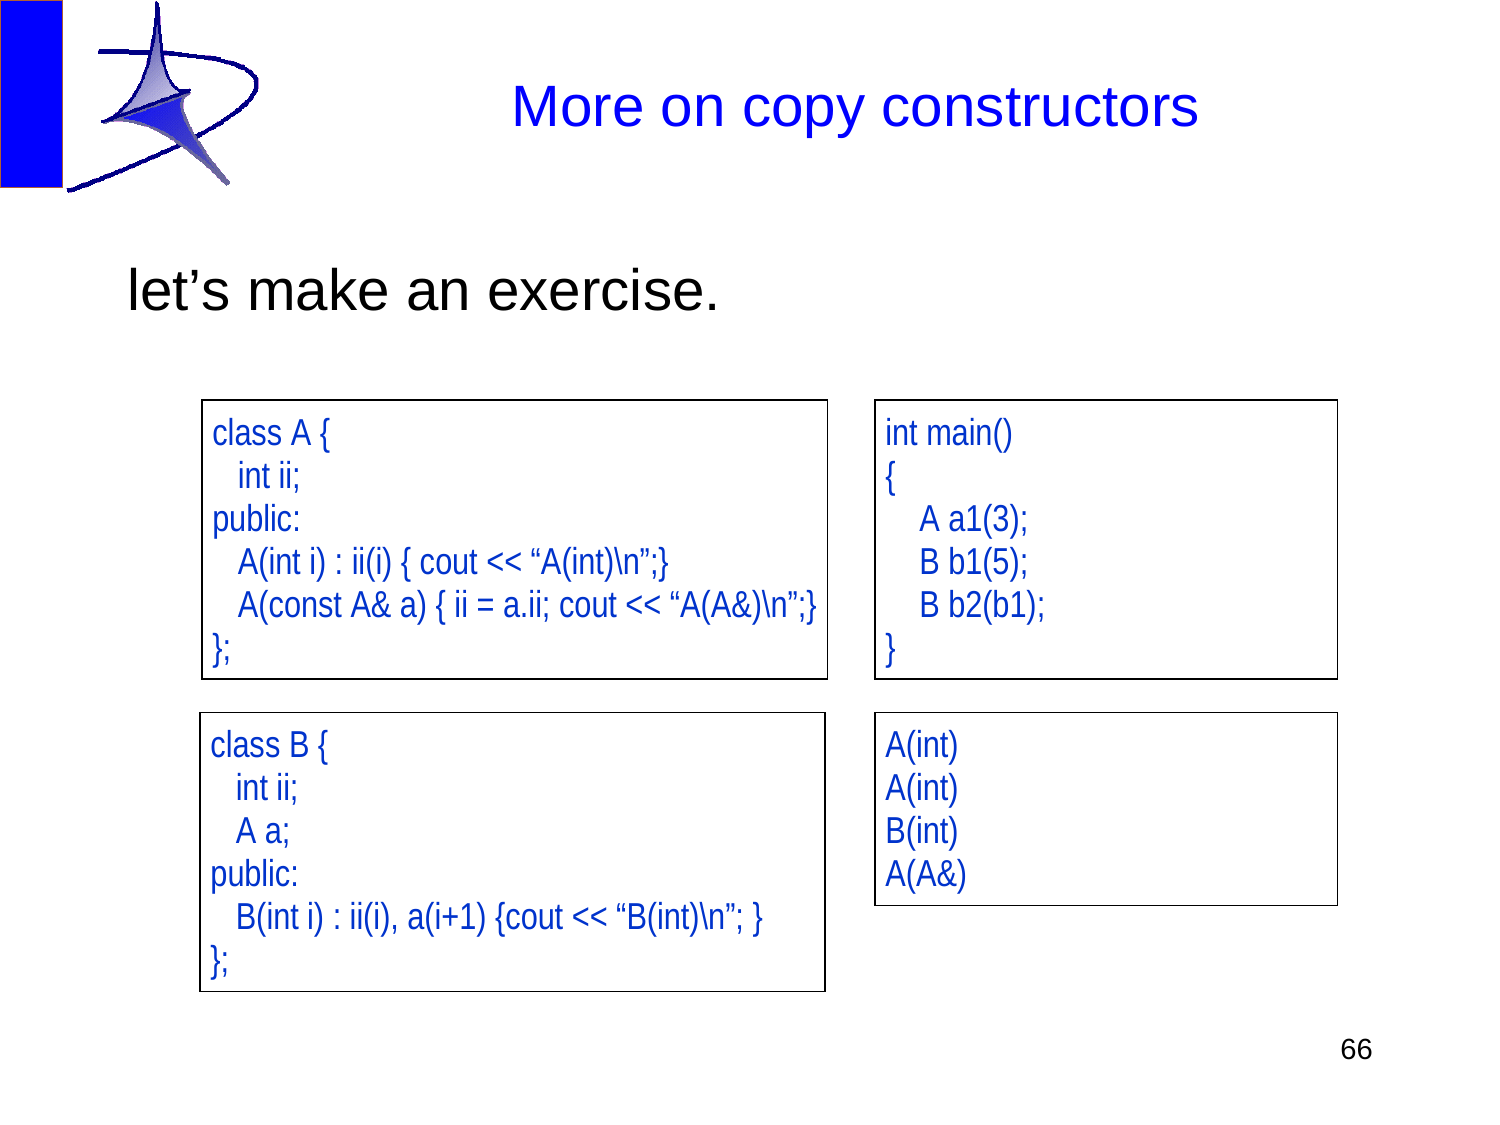

# More on copy constructors
let’s make an exercise.
class A {
 int ii;
public:
 A(int i) : ii(i) { cout << “A(int)\n”;}
 A(const A& a) { ii = a.ii; cout << “A(A&)\n”;}
};
int main()
{
 A a1(3);
 B b1(5);
 B b2(b1);
}
class B {
 int ii;
 A a;
public:
 B(int i) : ii(i), a(i+1) {cout << “B(int)\n”; }
};
A(int)
A(int)
B(int)
A(A&)
66